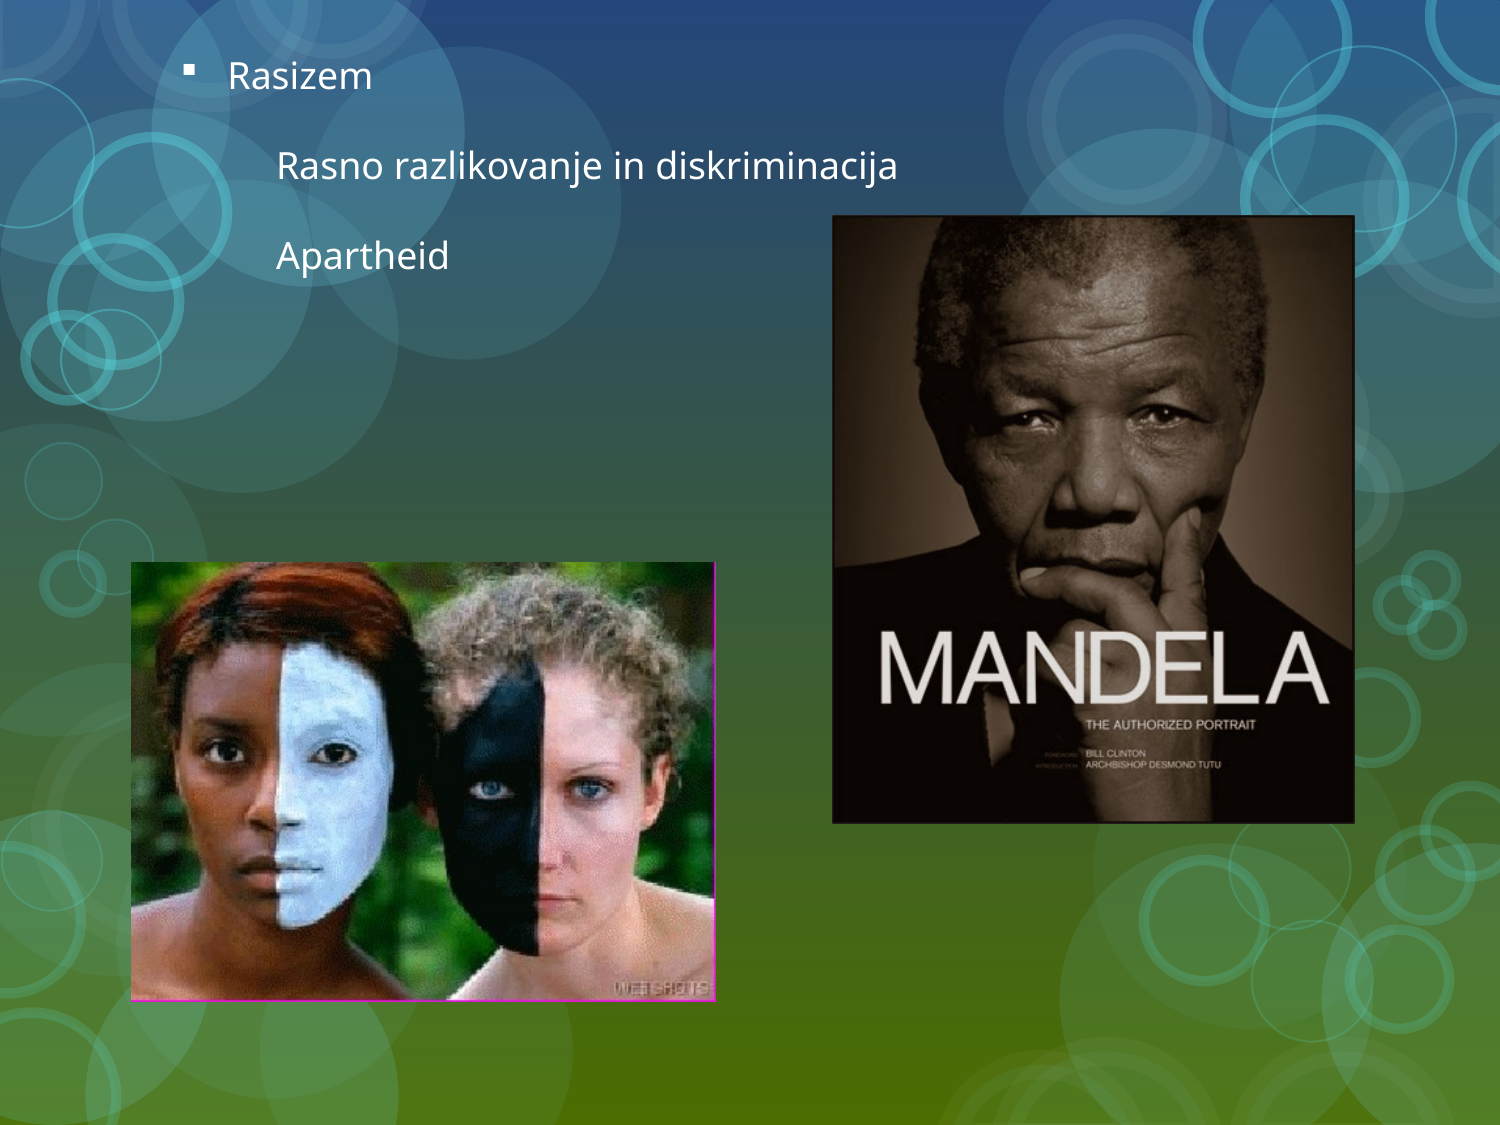

# Rasizem Rasno razlikovanje in diskriminacija Apartheid